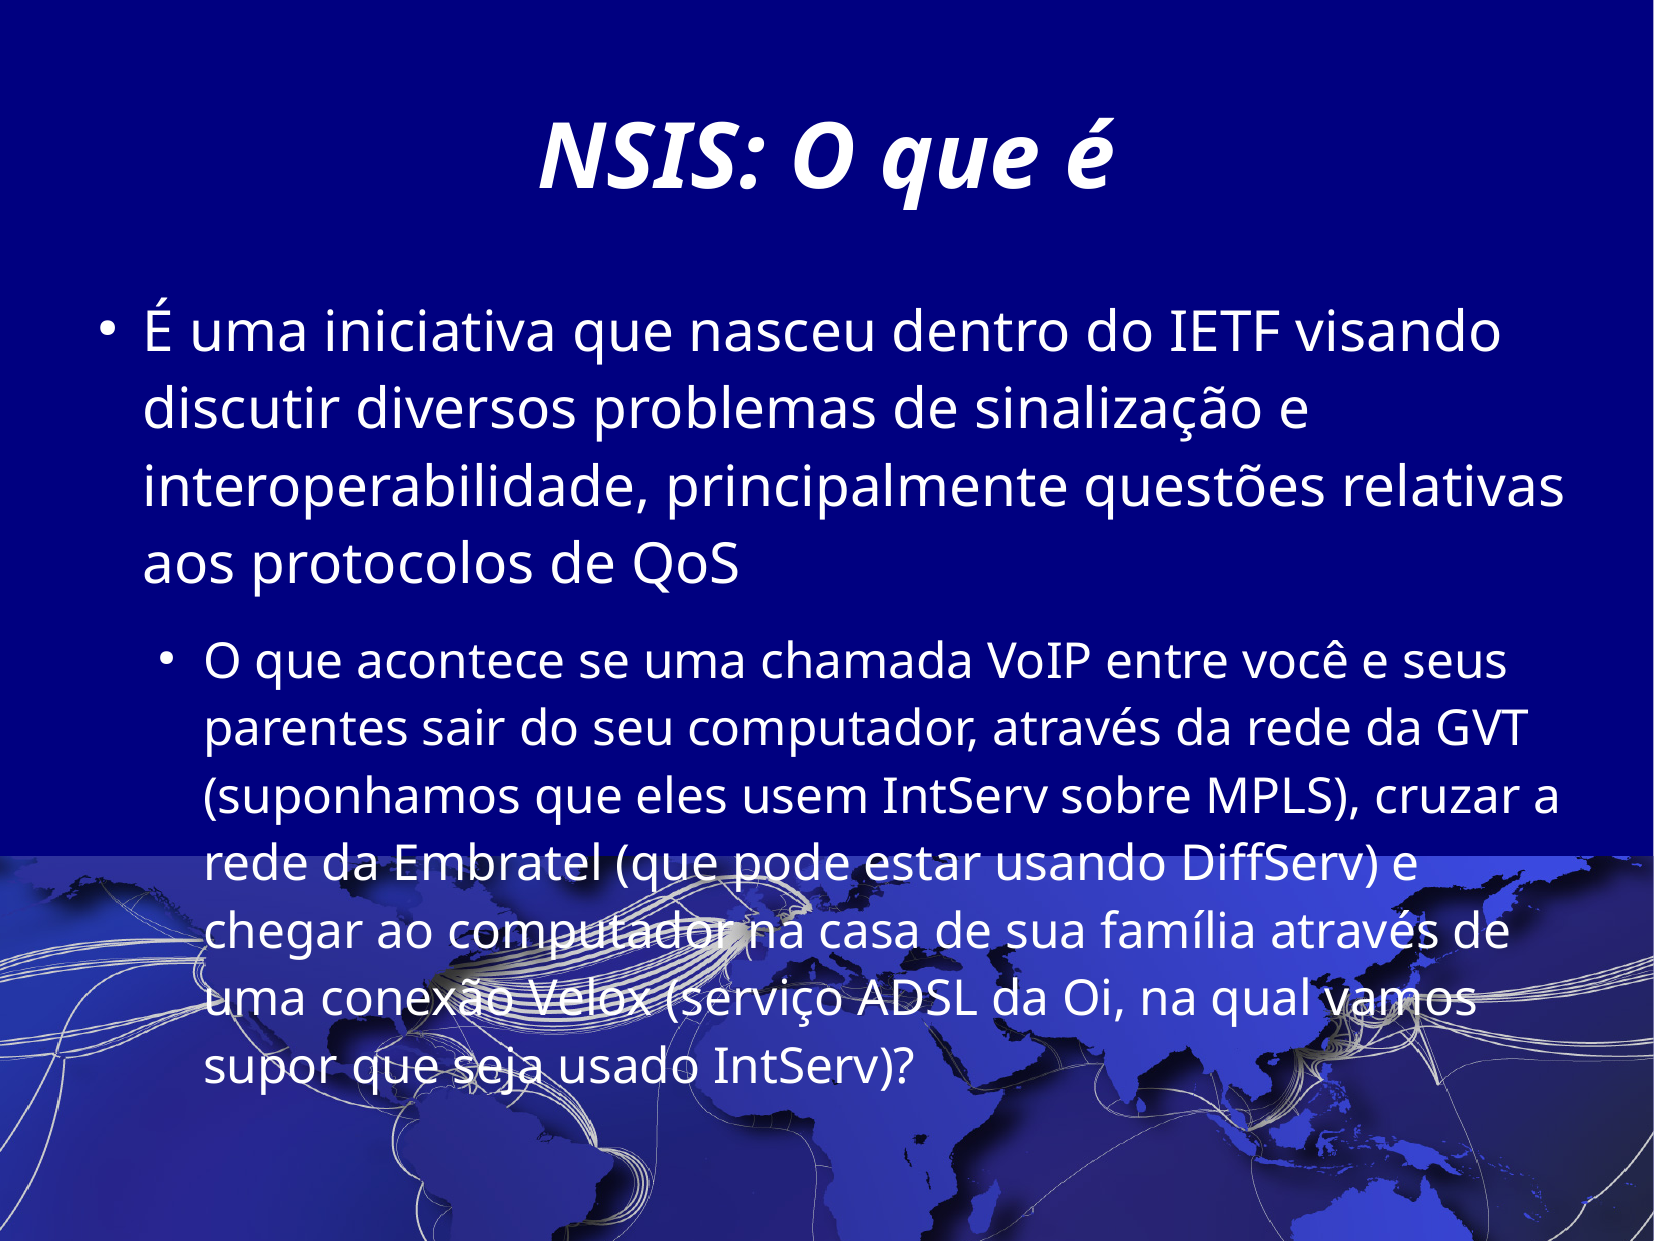

# NSIS: O que é
É uma iniciativa que nasceu dentro do IETF visando discutir diversos problemas de sinalização e interoperabilidade, principalmente questões relativas aos protocolos de QoS
O que acontece se uma chamada VoIP entre você e seus parentes sair do seu computador, através da rede da GVT (suponhamos que eles usem IntServ sobre MPLS), cruzar a rede da Embratel (que pode estar usando DiffServ) e chegar ao computador na casa de sua família através de uma conexão Velox (serviço ADSL da Oi, na qual vamos supor que seja usado IntServ)?